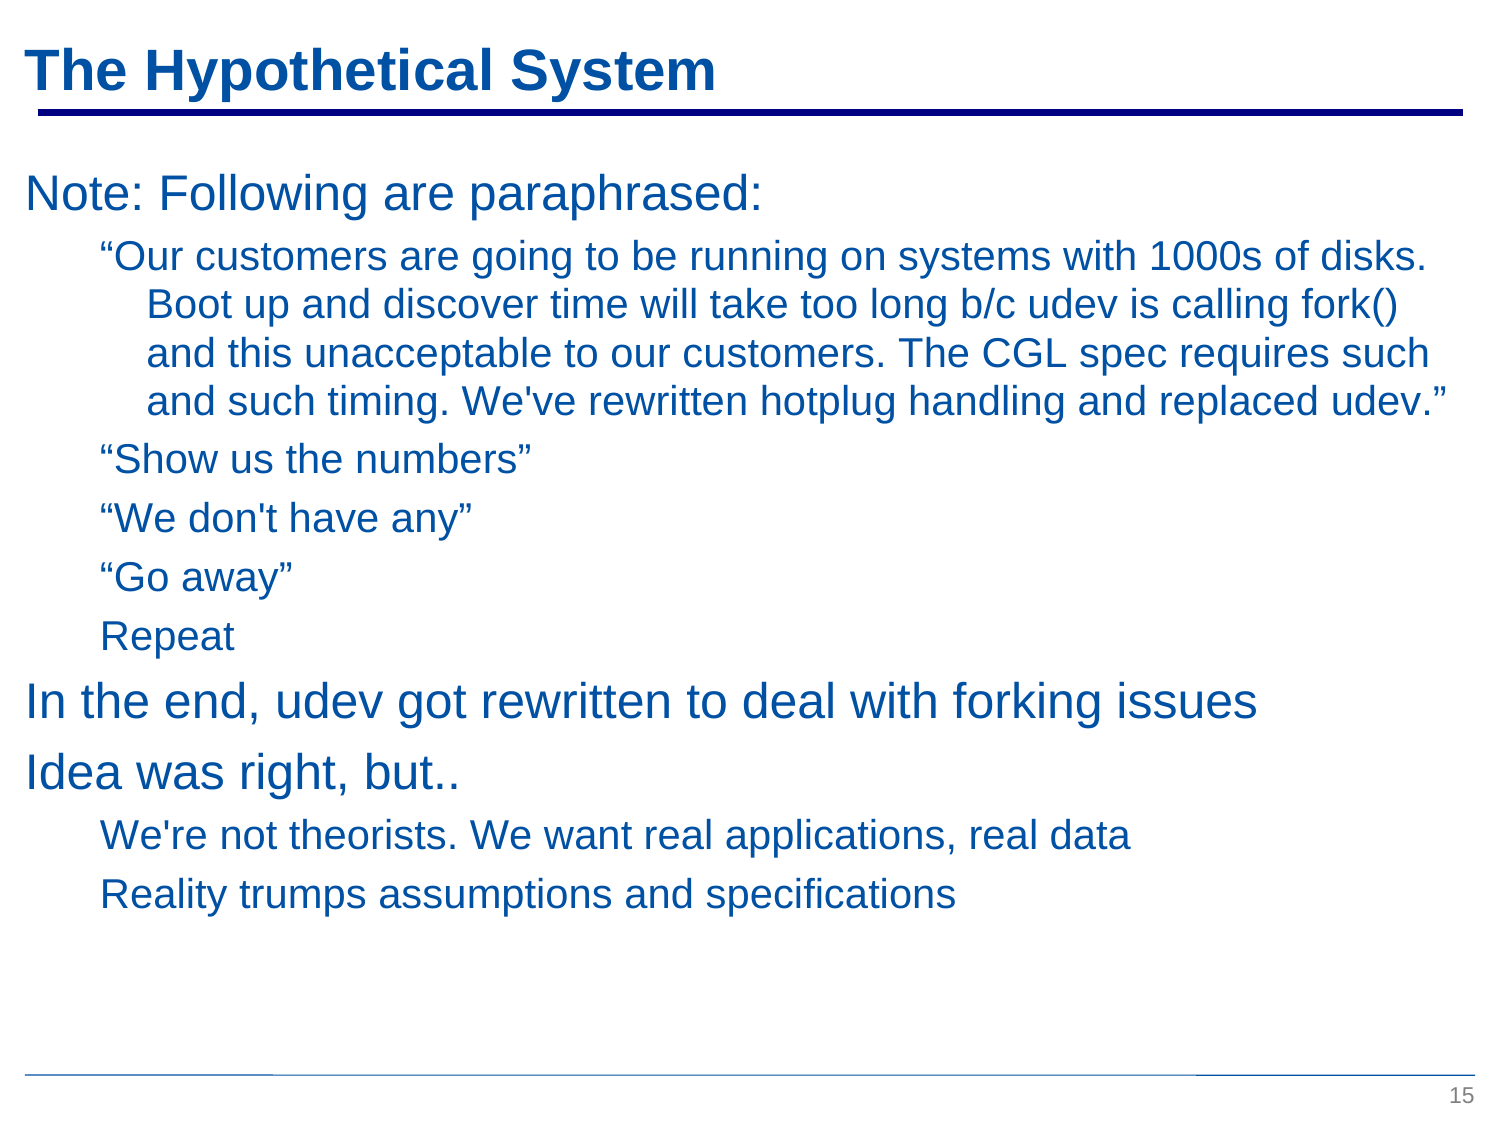

# The Hypothetical System
Note: Following are paraphrased:
“Our customers are going to be running on systems with 1000s of disks. Boot up and discover time will take too long b/c udev is calling fork() and this unacceptable to our customers. The CGL spec requires such and such timing. We've rewritten hotplug handling and replaced udev.”
“Show us the numbers”
“We don't have any”
“Go away”
Repeat
In the end, udev got rewritten to deal with forking issues
Idea was right, but..
We're not theorists. We want real applications, real data
Reality trumps assumptions and specifications
15